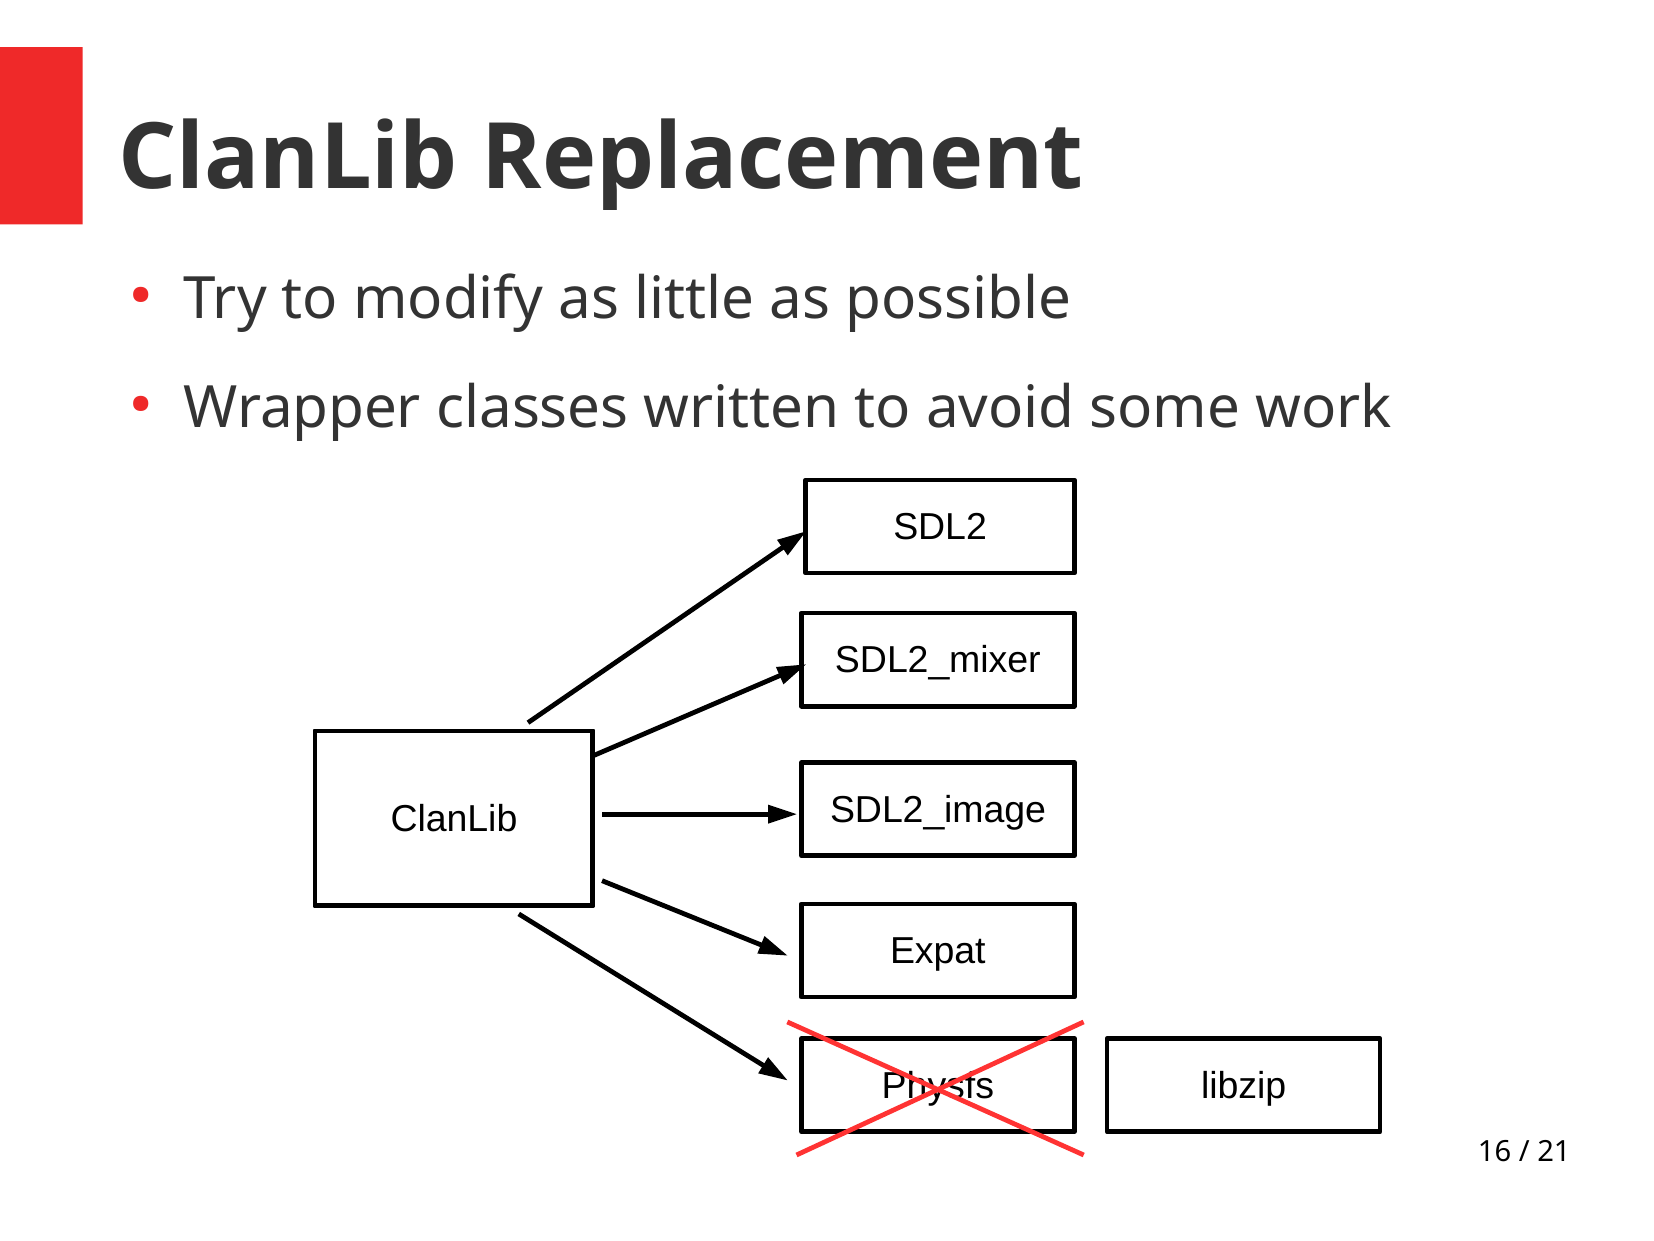

# ClanLib Replacement
Try to modify as little as possible
Wrapper classes written to avoid some work
SDL2
SDL2_mixer
ClanLib
ClanLib
ClanLib
SDL2_image
Expat
Physfs
libzip
16